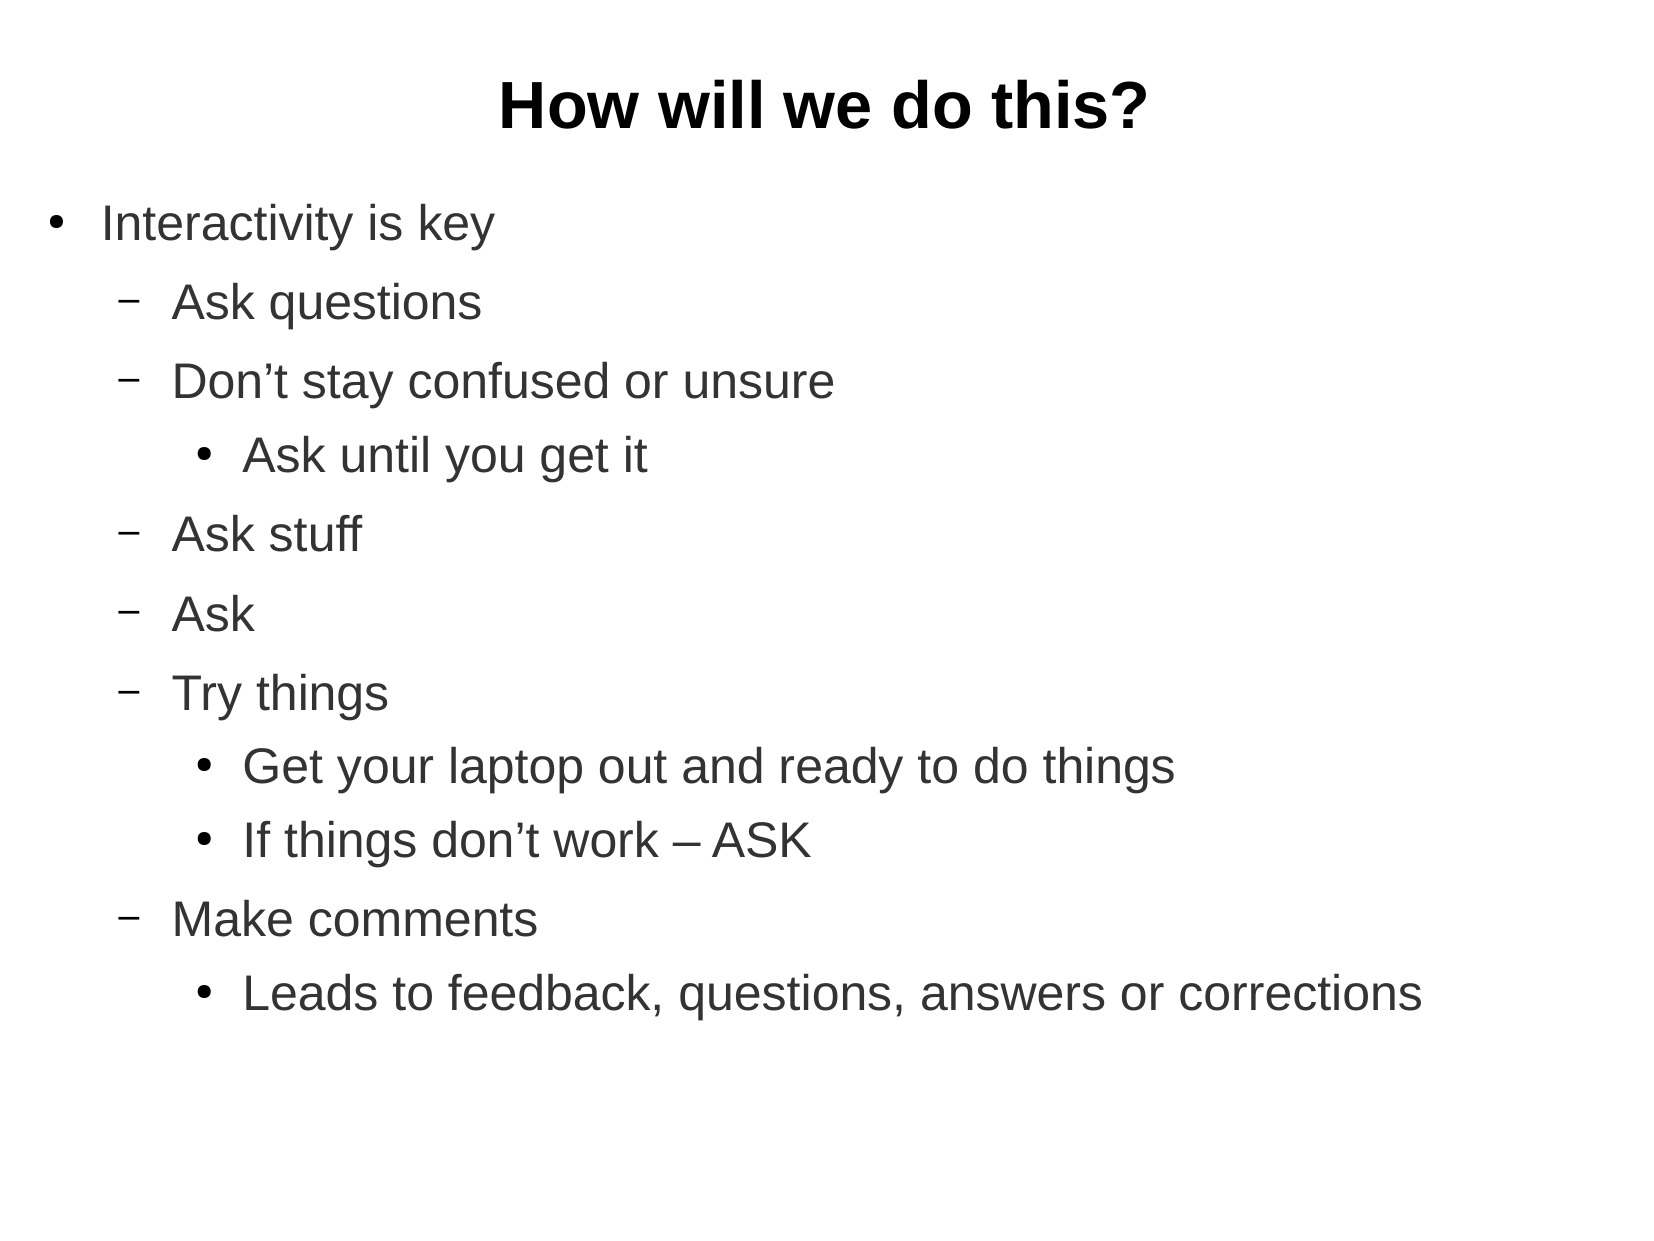

# How will we do this?
Interactivity is key
Ask questions
Don’t stay confused or unsure
Ask until you get it
Ask stuff
Ask
Try things
Get your laptop out and ready to do things
If things don’t work – ASK
Make comments
Leads to feedback, questions, answers or corrections